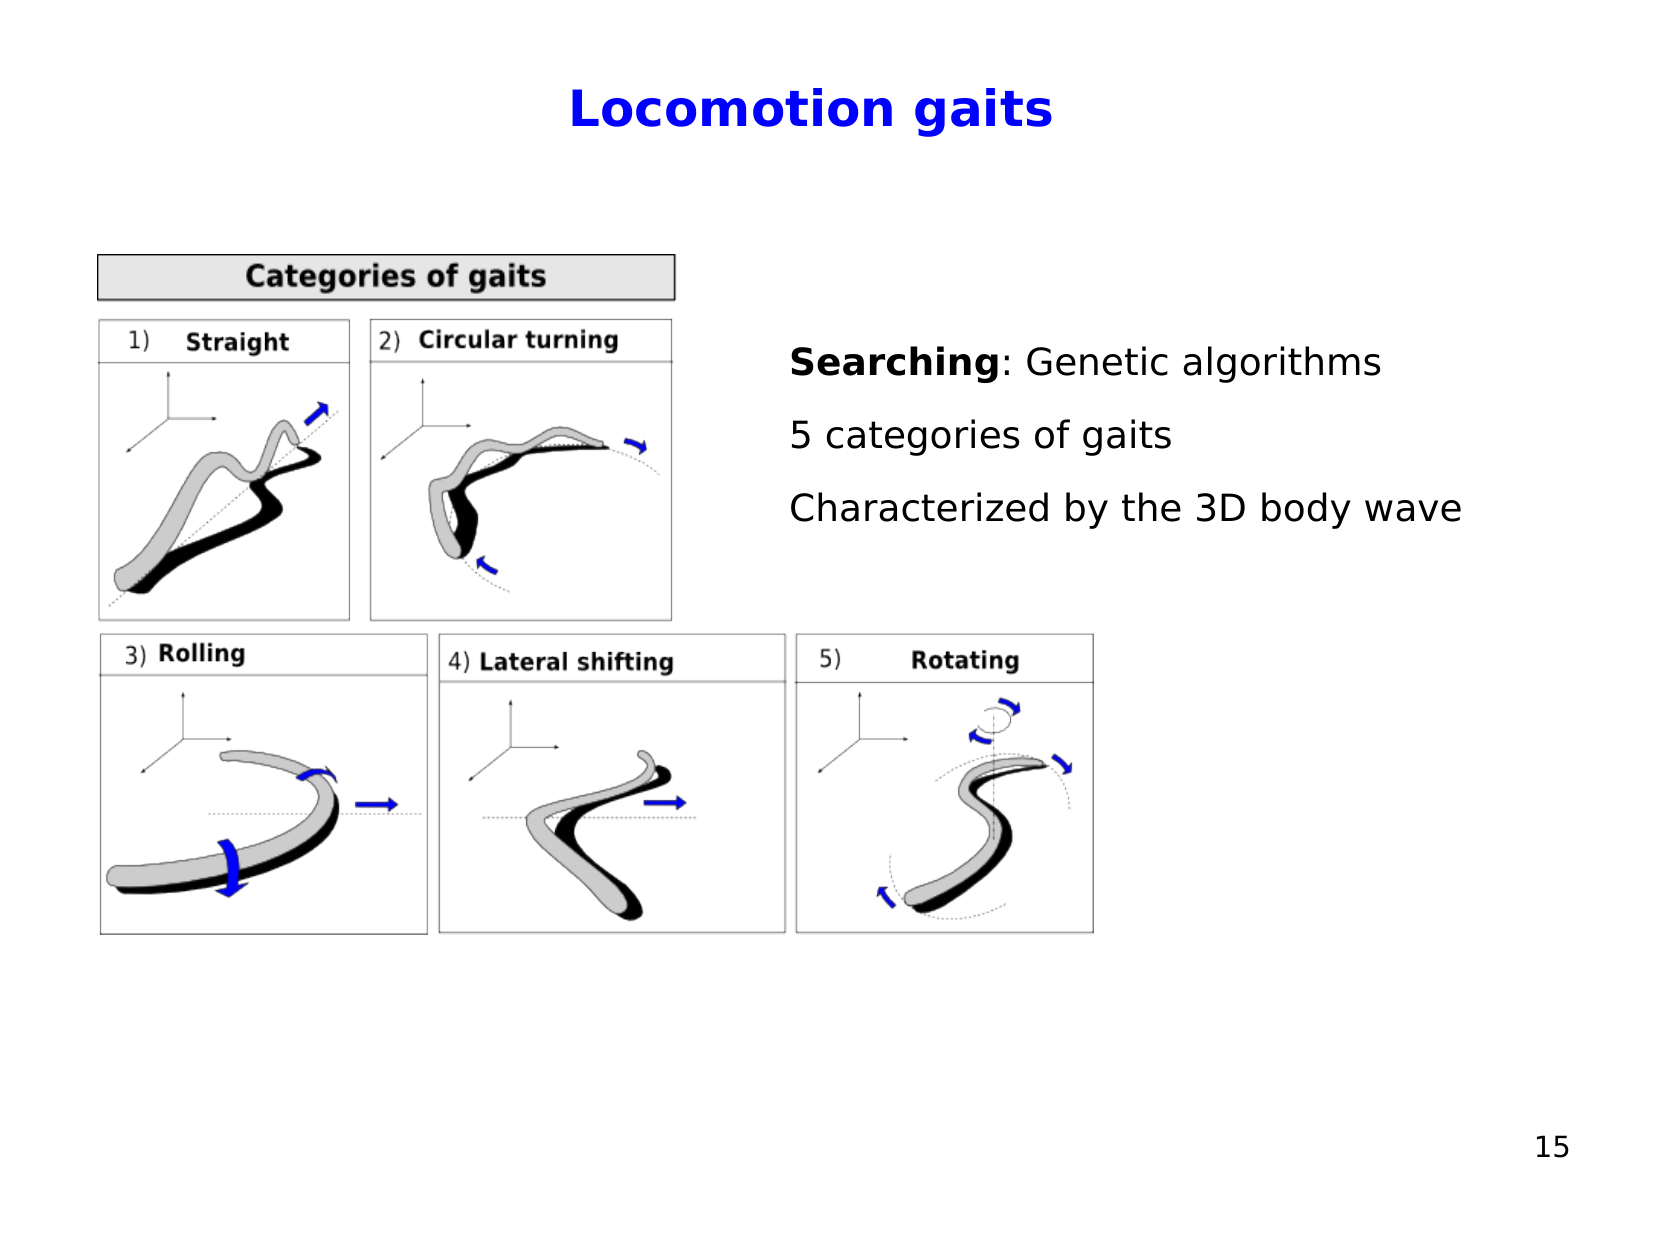

Locomotion gaits
 Searching: Genetic algorithms
 5 categories of gaits
 Characterized by the 3D body wave
15